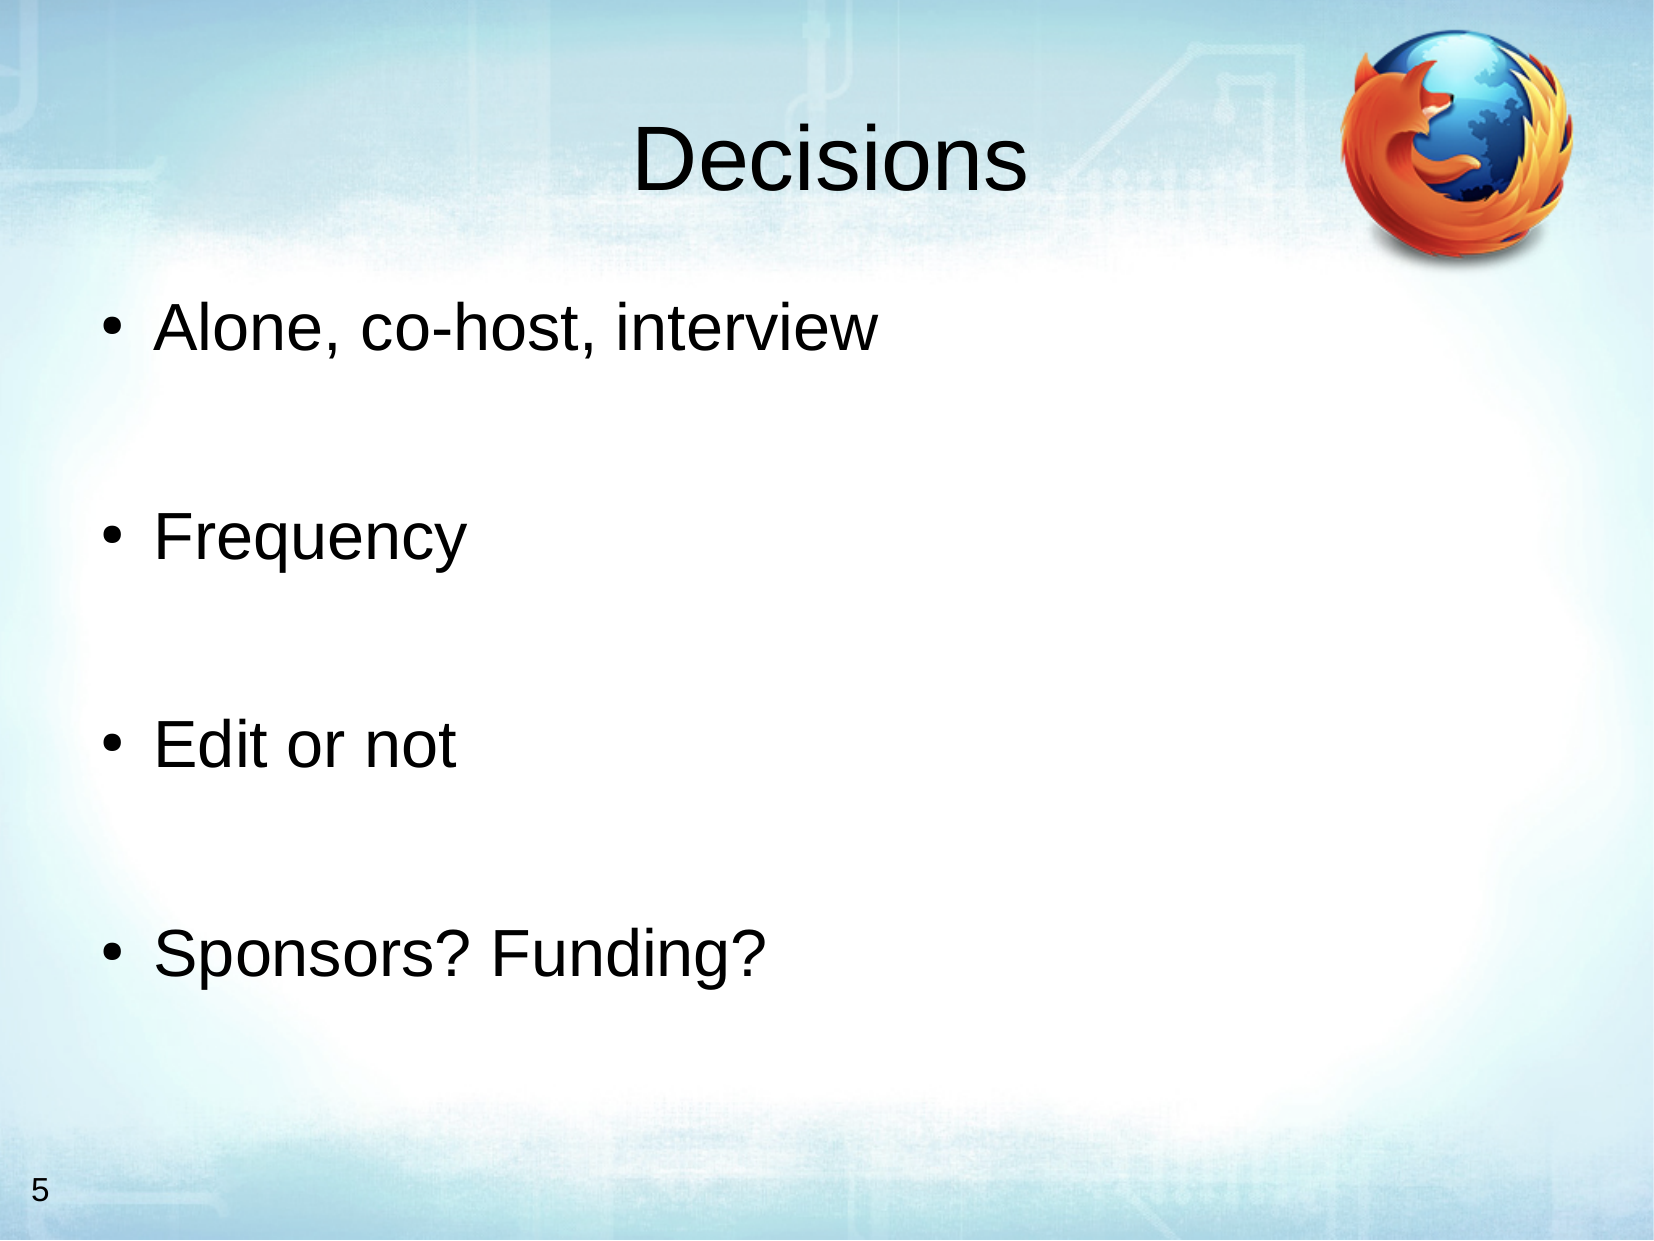

# Decisions
Alone, co-host, interview
Frequency
Edit or not
Sponsors? Funding?